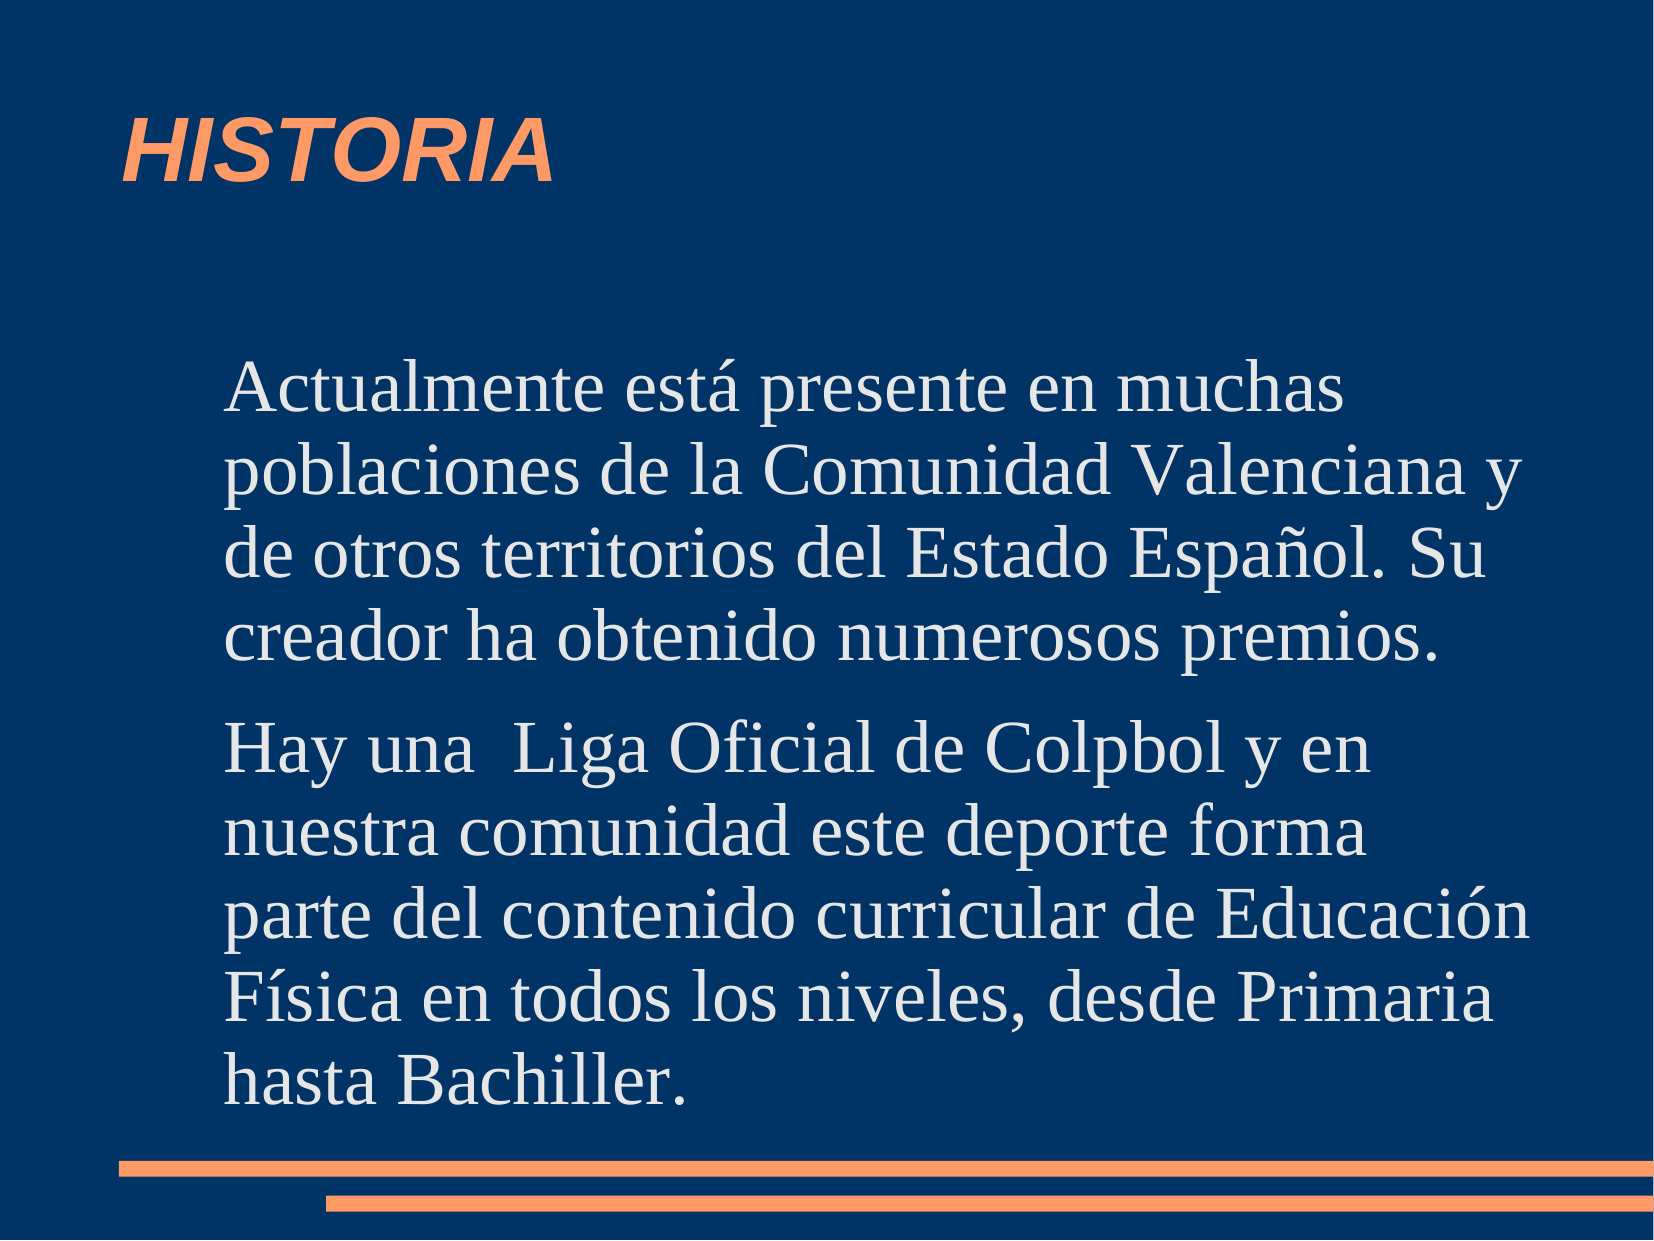

# HISTORIA
Actualmente está presente en muchas poblaciones de la Comunidad Valenciana y de otros territorios del Estado Español. Su creador ha obtenido numerosos premios.
Hay una Liga Oficial de Colpbol y en nuestra comunidad este deporte forma parte del contenido curricular de Educación Física en todos los niveles, desde Primaria hasta Bachiller.